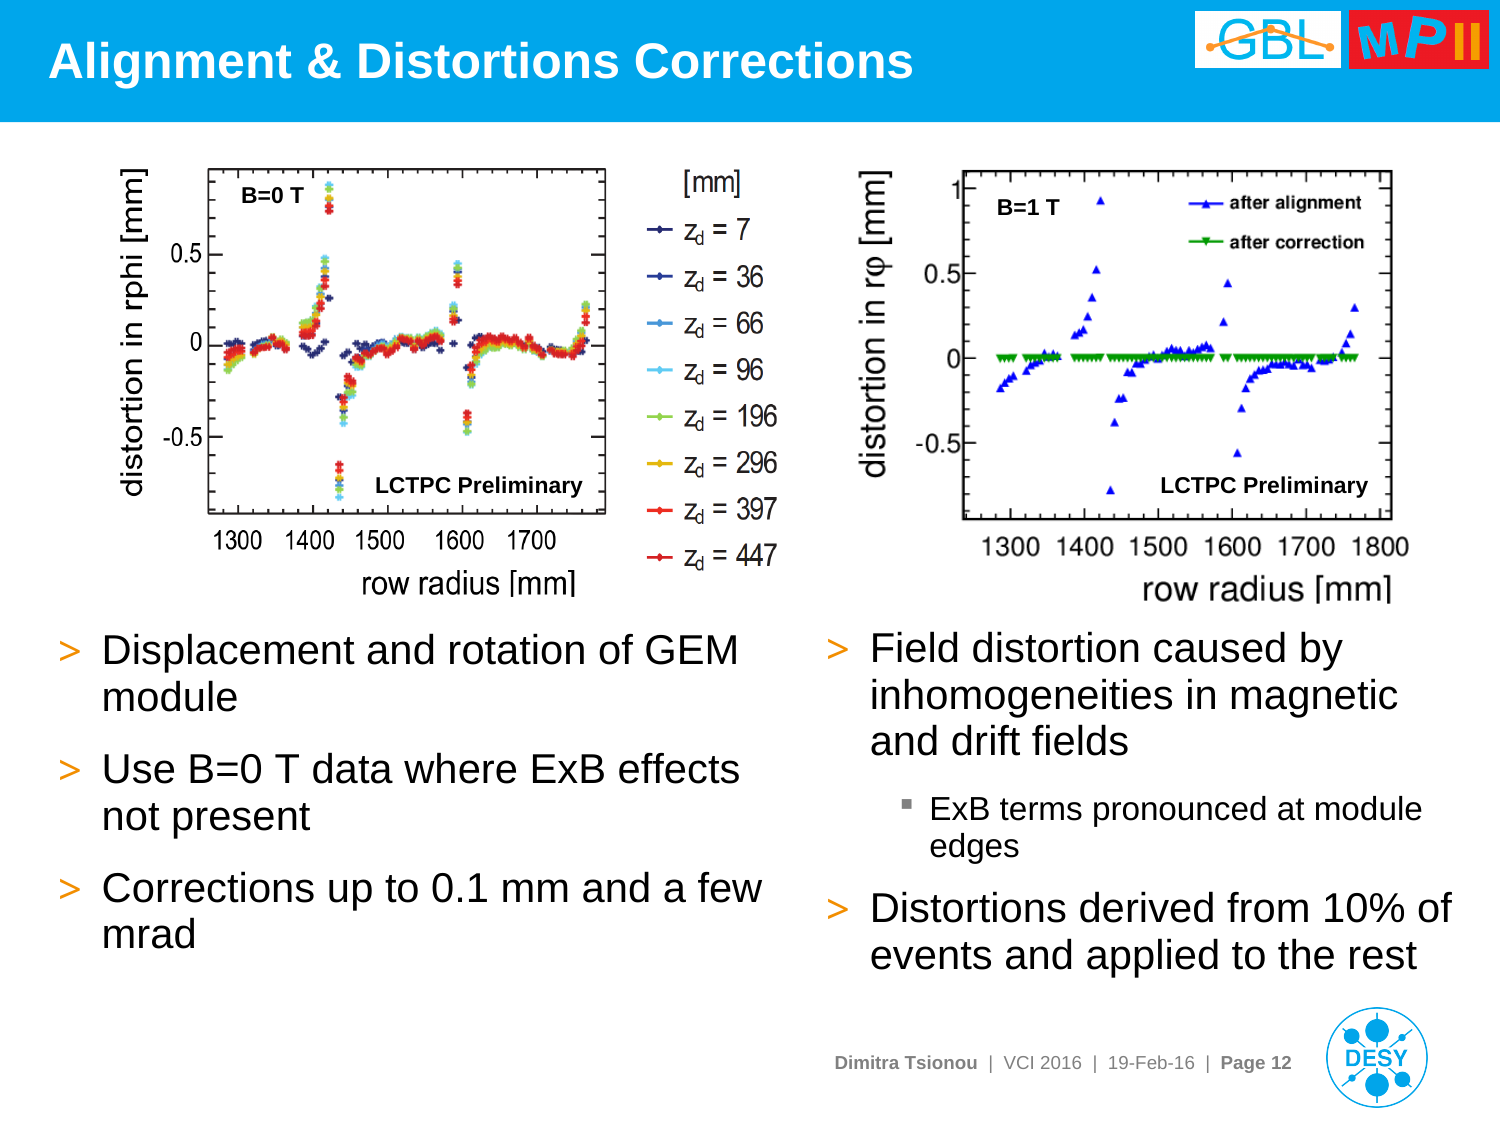

# Alignment & Distortions Corrections
B=0 T
B=1 T
LCTPC Preliminary
LCTPC Preliminary
Field distortion caused by inhomogeneities in magnetic and drift fields
ExB terms pronounced at module edges
Distortions derived from 10% of events and applied to the rest
Displacement and rotation of GEM module
Use B=0 T data where ExB effects not present
Corrections up to 0.1 mm and a few mrad